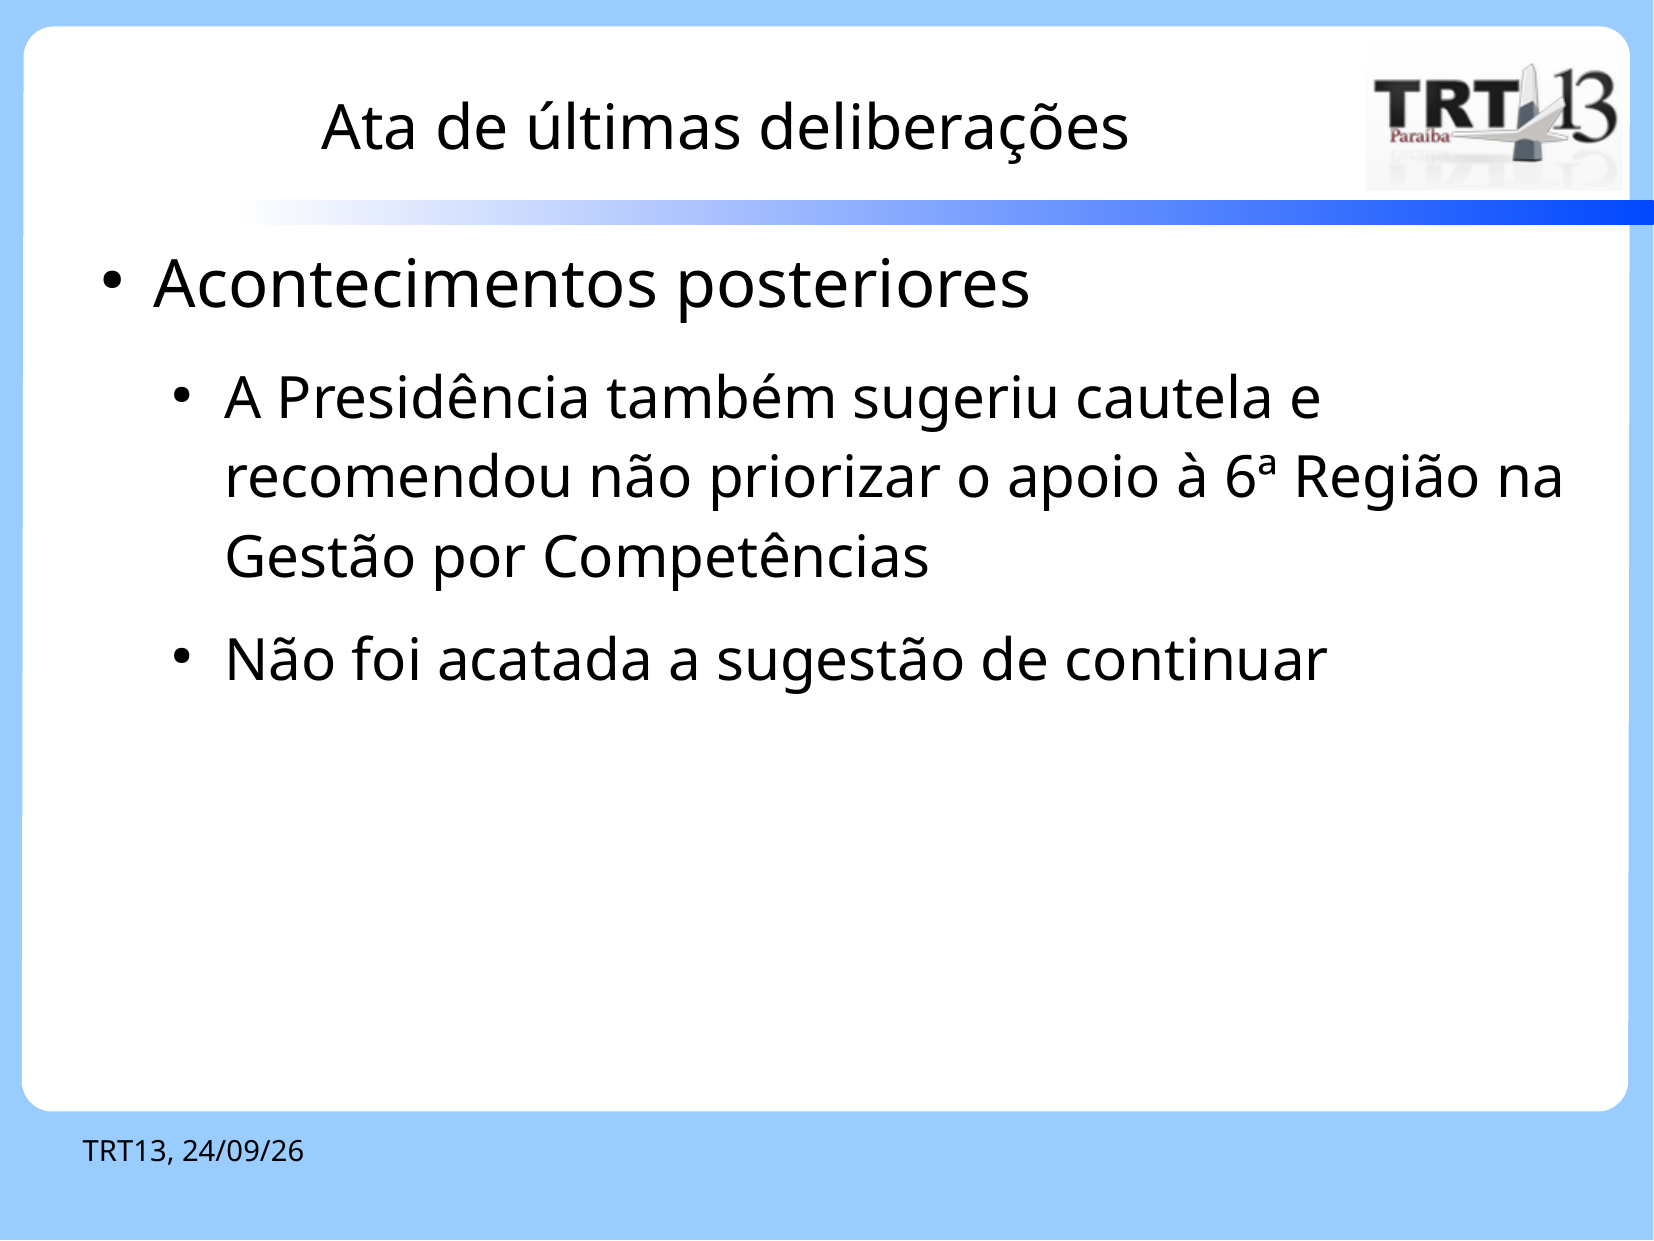

# Ata de últimas deliberações
Acontecimentos posteriores
A Presidência também sugeriu cautela e recomendou não priorizar o apoio à 6ª Região na Gestão por Competências
Não foi acatada a sugestão de continuar